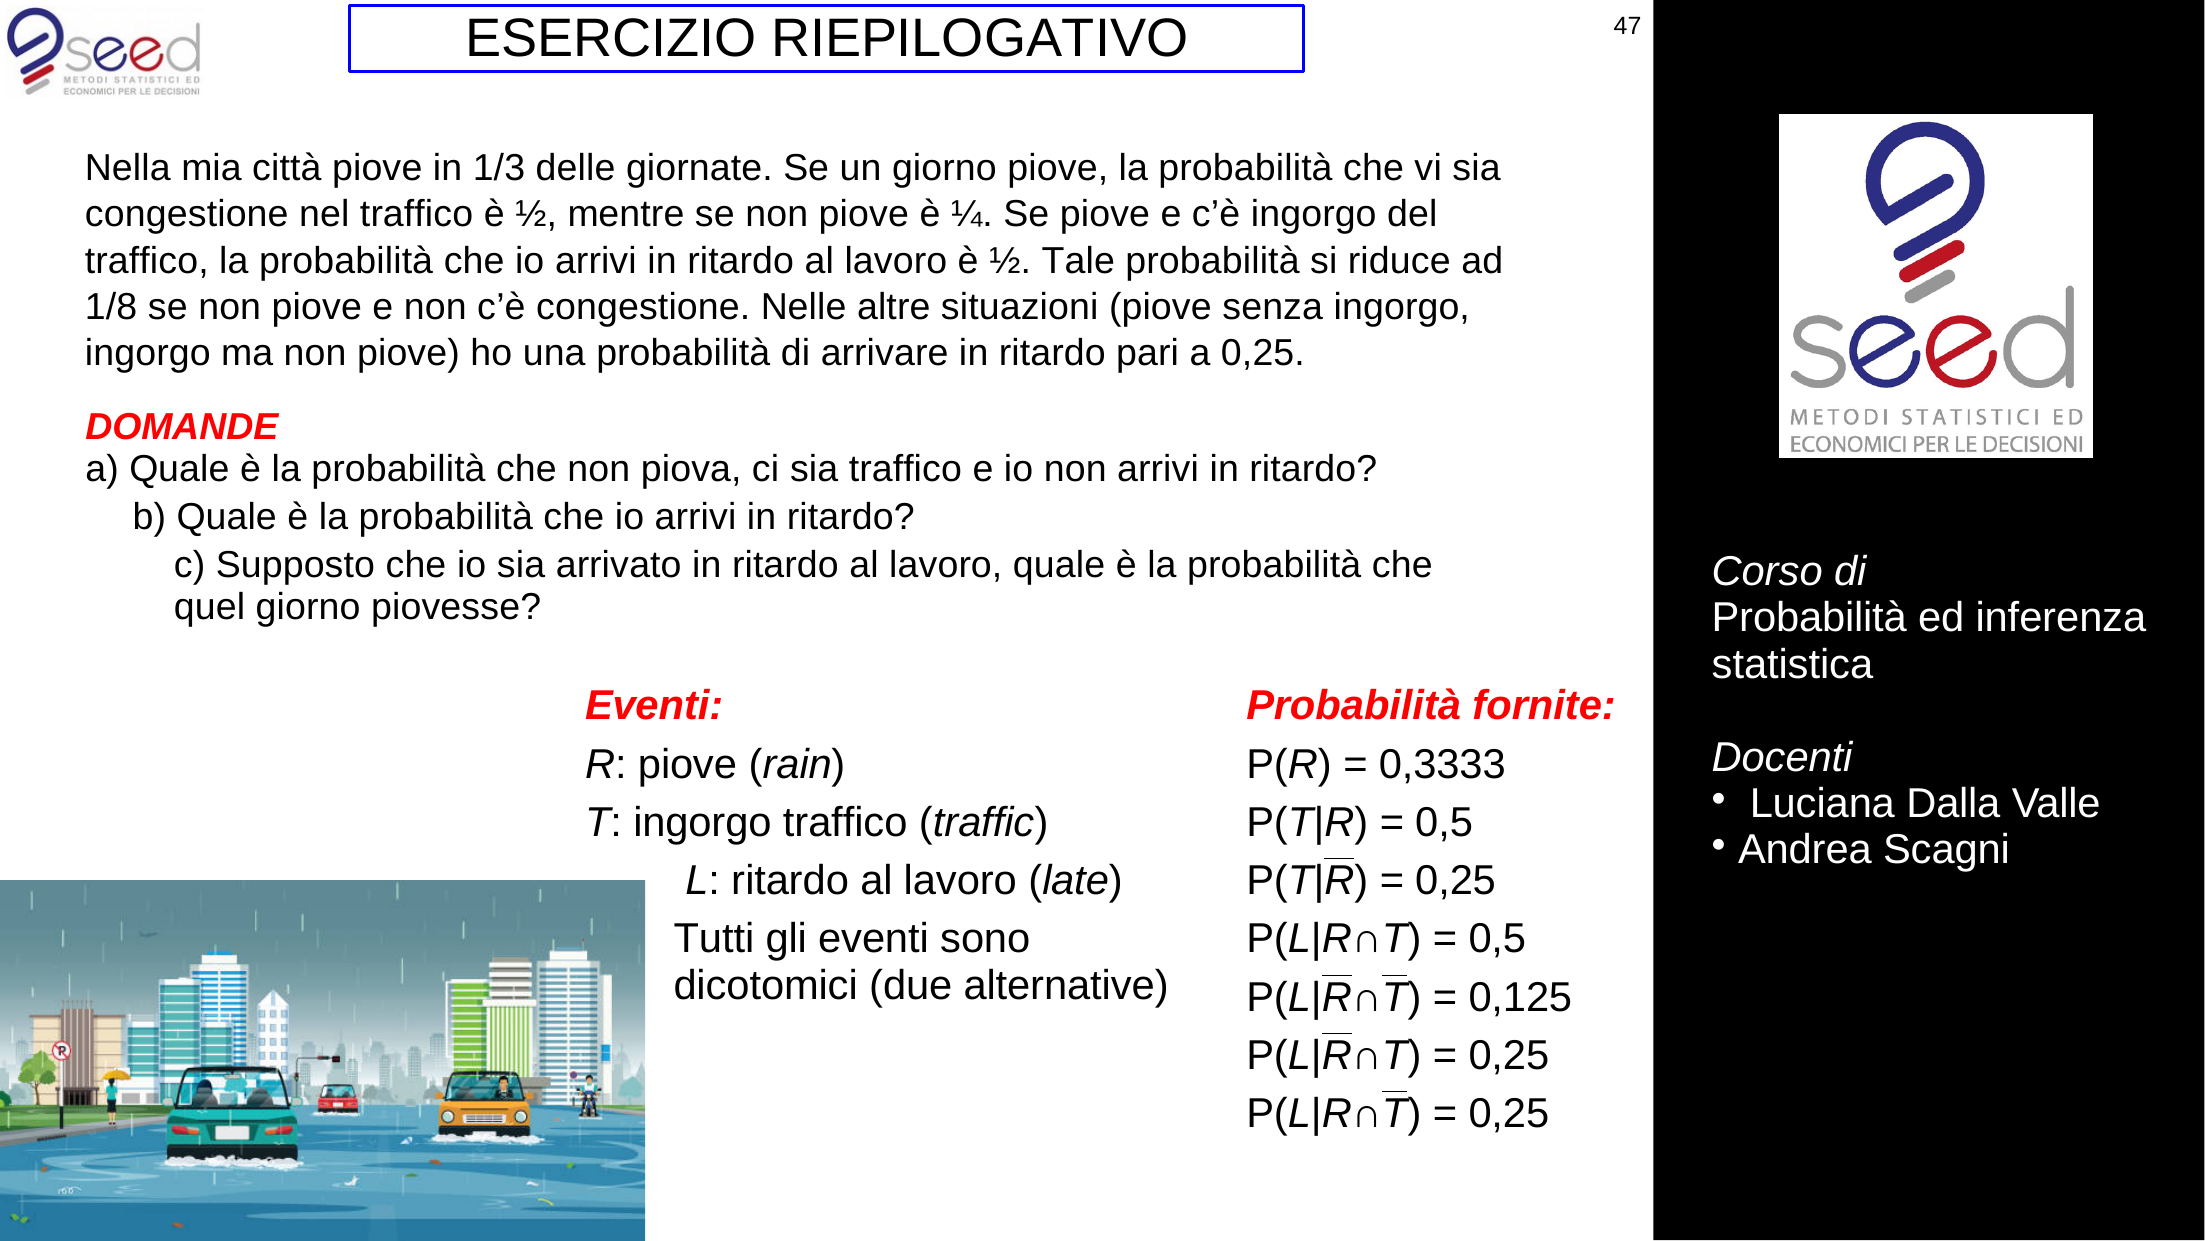

ESERCIZIO RIEPILOGATIVO
Nella mia città piove in 1/3 delle giornate. Se un giorno piove, la probabilità che vi sia congestione nel traffico è ½, mentre se non piove è ¼. Se piove e c’è ingorgo del traffico, la probabilità che io arrivi in ritardo al lavoro è ½. Tale probabilità si riduce ad 1/8 se non piove e non c’è congestione. Nelle altre situazioni (piove senza ingorgo, ingorgo ma non piove) ho una probabilità di arrivare in ritardo pari a 0,25.
DOMANDE
a) Quale è la probabilità che non piova, ci sia traffico e io non arrivi in ritardo?
b) Quale è la probabilità che io arrivi in ritardo?
c) Supposto che io sia arrivato in ritardo al lavoro, quale è la probabilità che quel giorno piovesse?
Eventi:
R: piove (rain)
T: ingorgo traffico (traffic)
L: ritardo al lavoro (late)
Tutti gli eventi sono dicotomici (due alternative)
Probabilità fornite:
P(R) = 0,3333
P(T|R) = 0,5
P(T|R) = 0,25
P(L|R∩T) = 0,5
P(L|R∩T) = 0,125
P(L|R∩T) = 0,25
P(L|R∩T) = 0,25